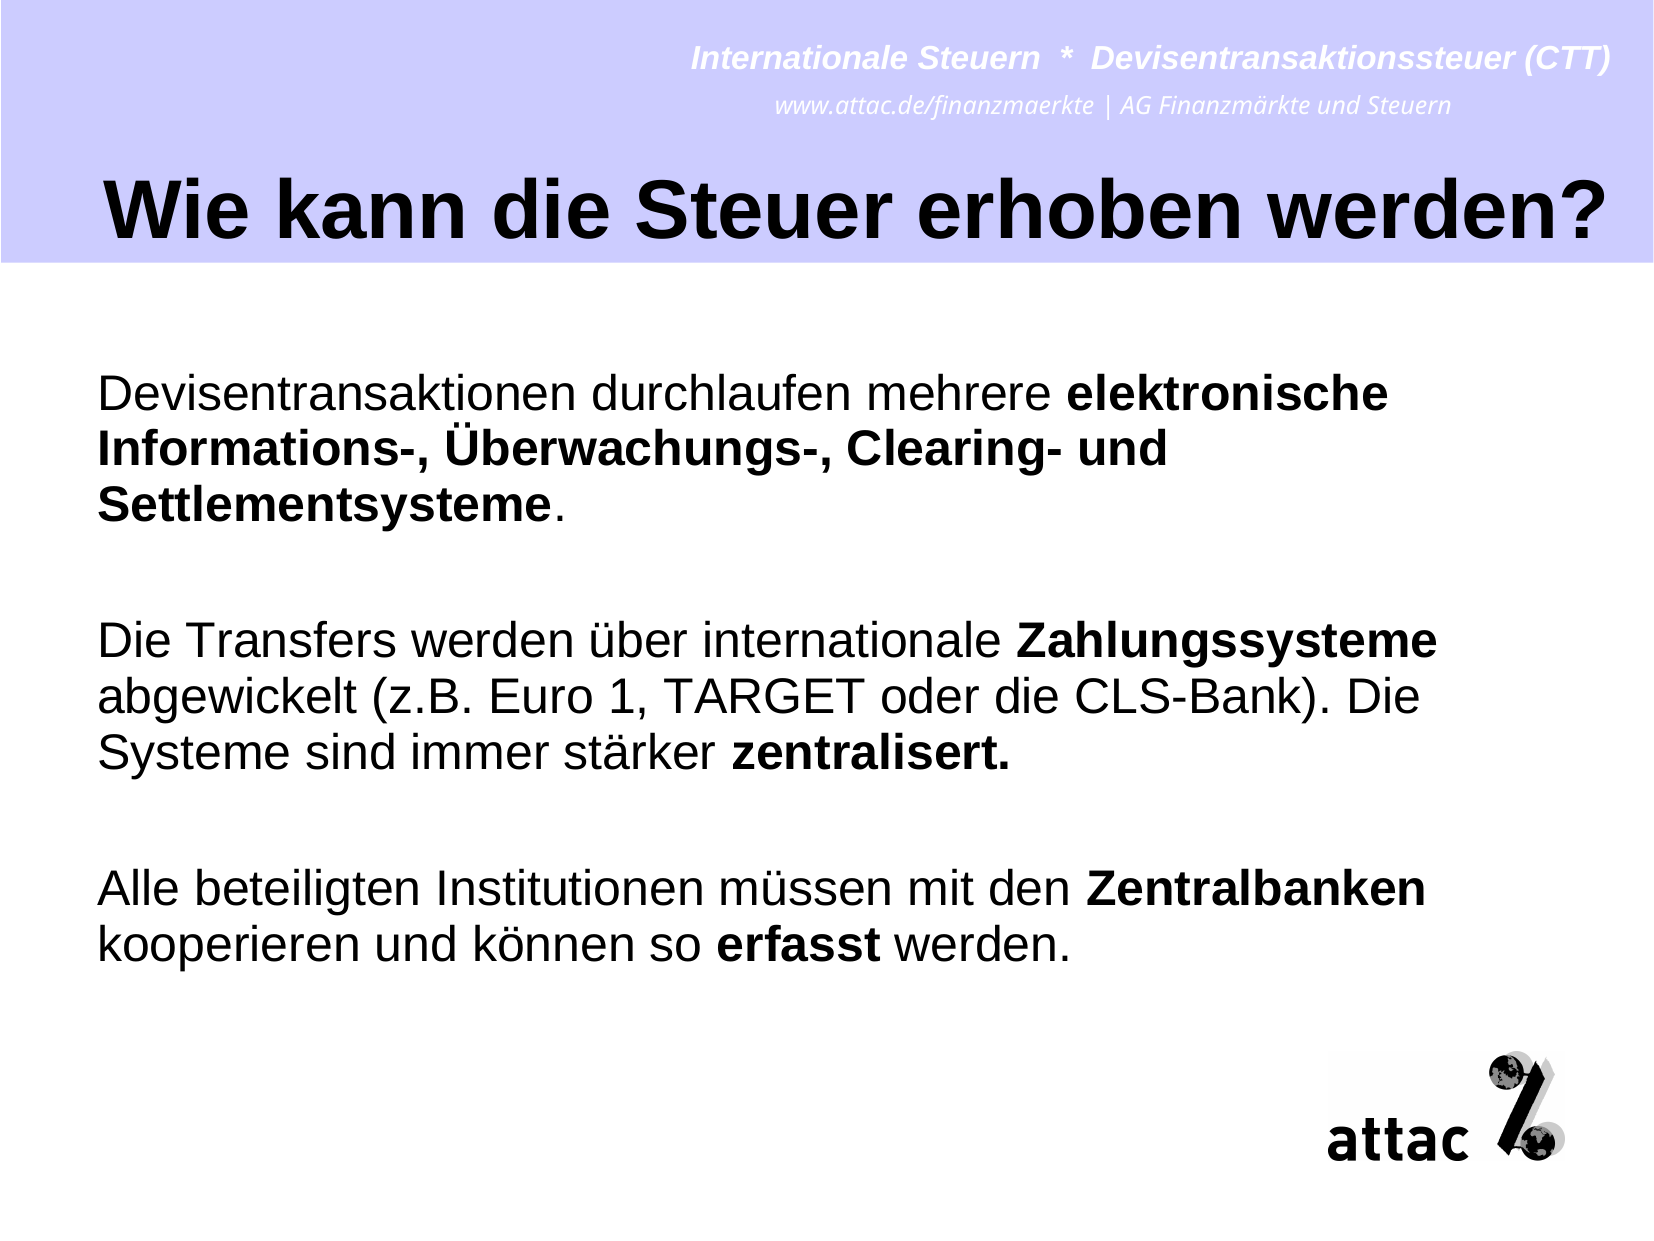

Internationale Steuern * Devisentransaktionssteuer (CTT)
www.attac.de/finanzmaerkte | AG Finanzmärkte und Steuern
Wie kann die Steuer erhoben werden?
Devisentransaktionen durchlaufen mehrere elektronische Informations-, Überwachungs-, Clearing- und Settlementsysteme.
Die Transfers werden über internationale Zahlungssysteme abgewickelt (z.B. Euro 1, TARGET oder die CLS-Bank). Die Systeme sind immer stärker zentralisert.
Alle beteiligten Institutionen müssen mit den Zentralbanken kooperieren und können so erfasst werden.